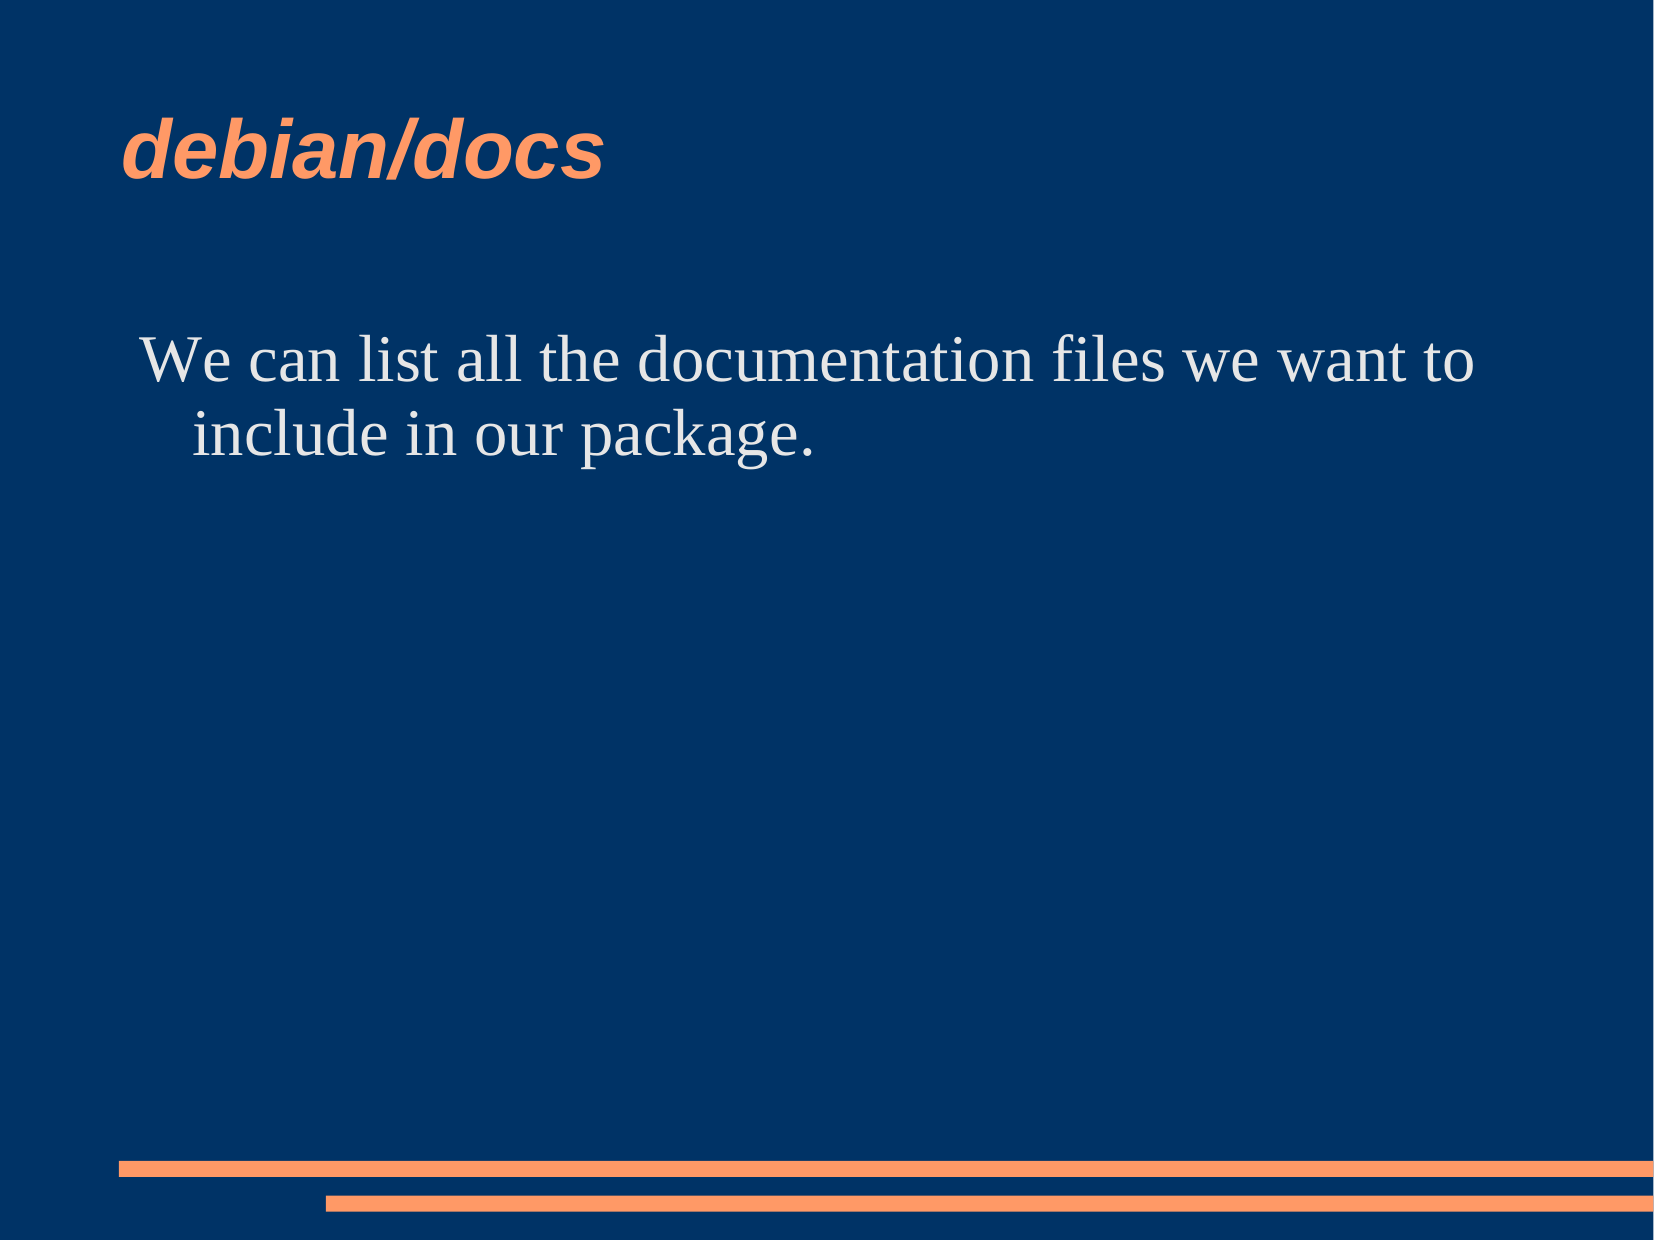

# debian/docs
We can list all the documentation files we want to include in our package.